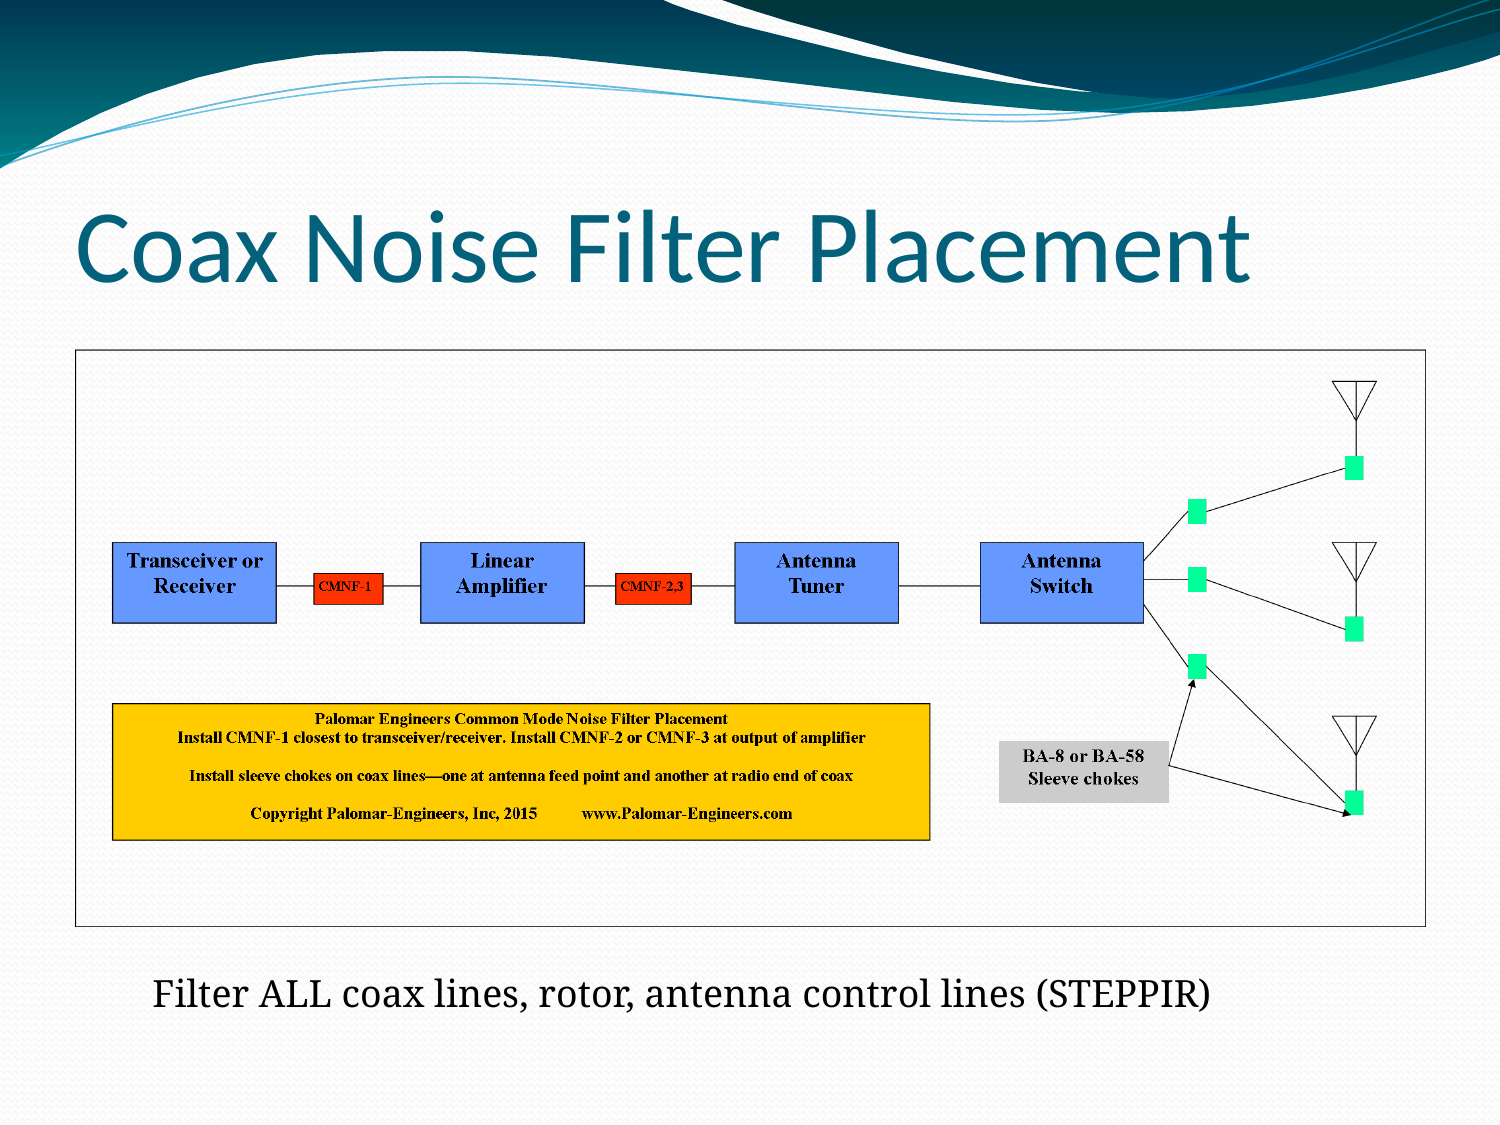

# Coax Noise Filter Placement
Filter ALL coax lines, rotor, antenna control lines (STEPPIR)